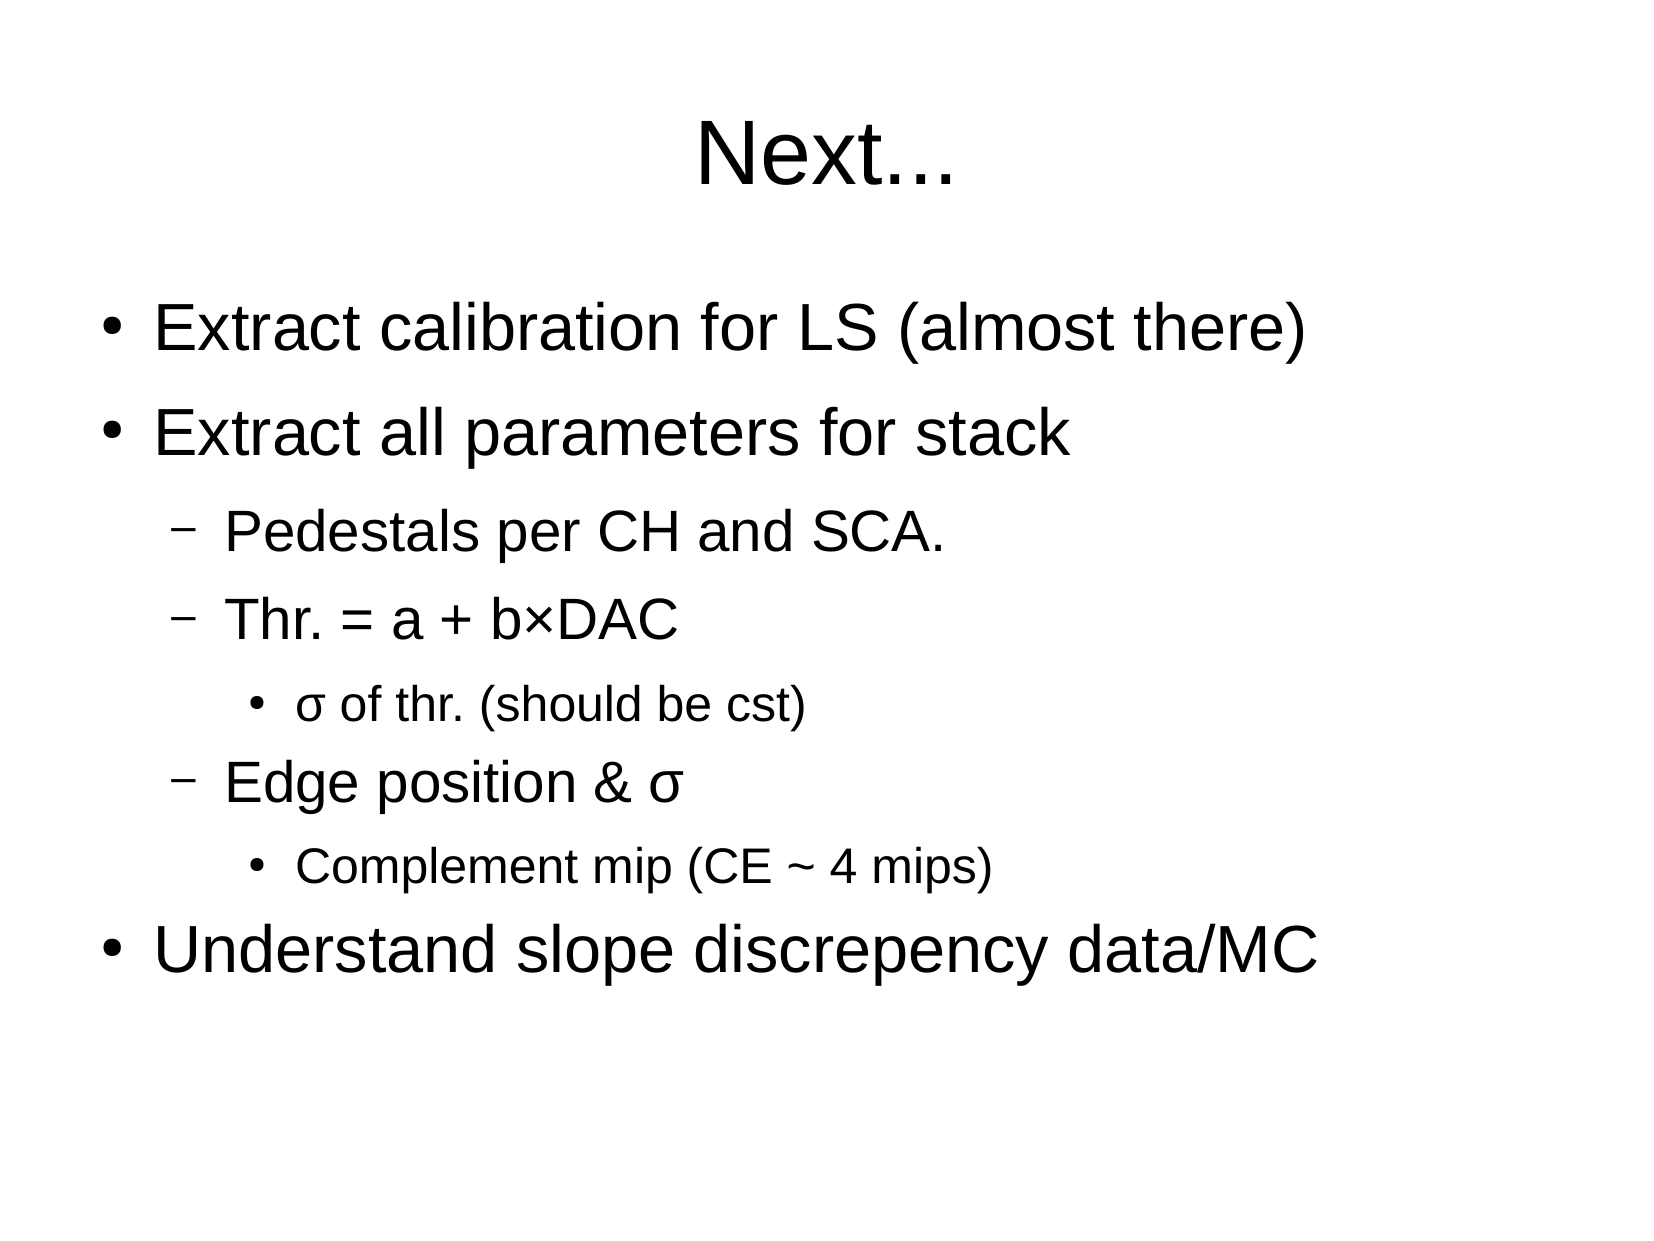

# Next...
Extract calibration for LS (almost there)
Extract all parameters for stack
Pedestals per CH and SCA.
Thr. = a + b×DAC
σ of thr. (should be cst)
Edge position & σ
Complement mip (CE ~ 4 mips)
Understand slope discrepency data/MC